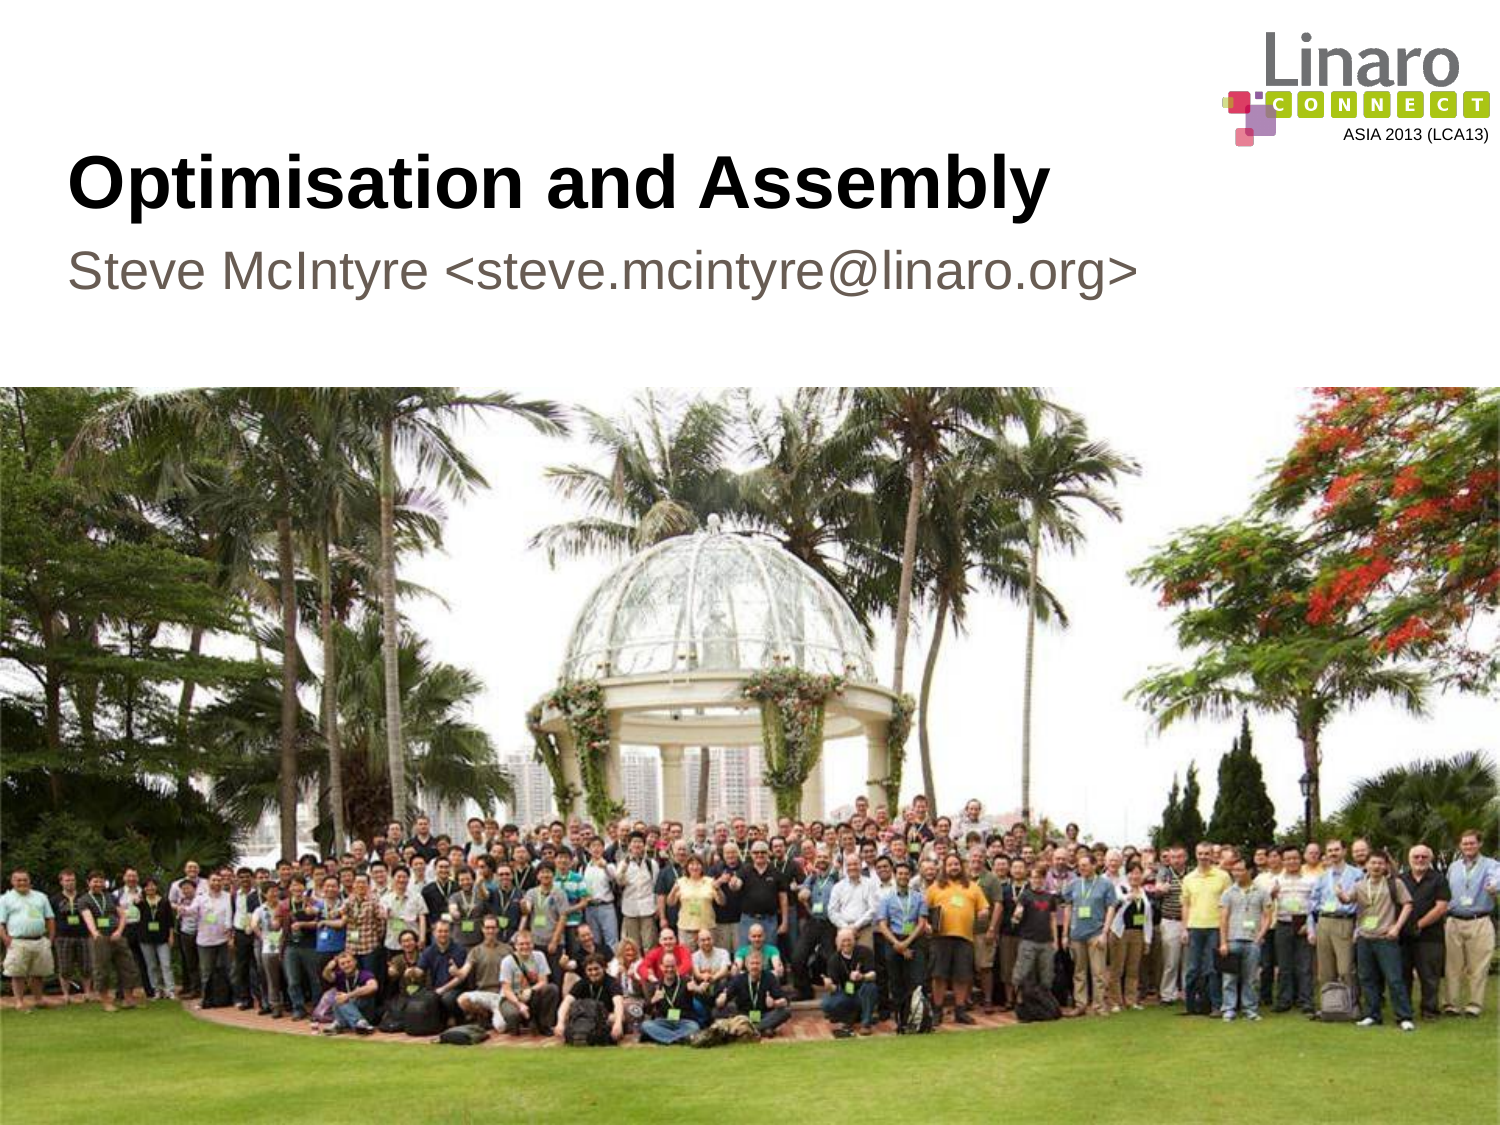

# Optimisation and Assembly
Steve McIntyre <steve.mcintyre@linaro.org>